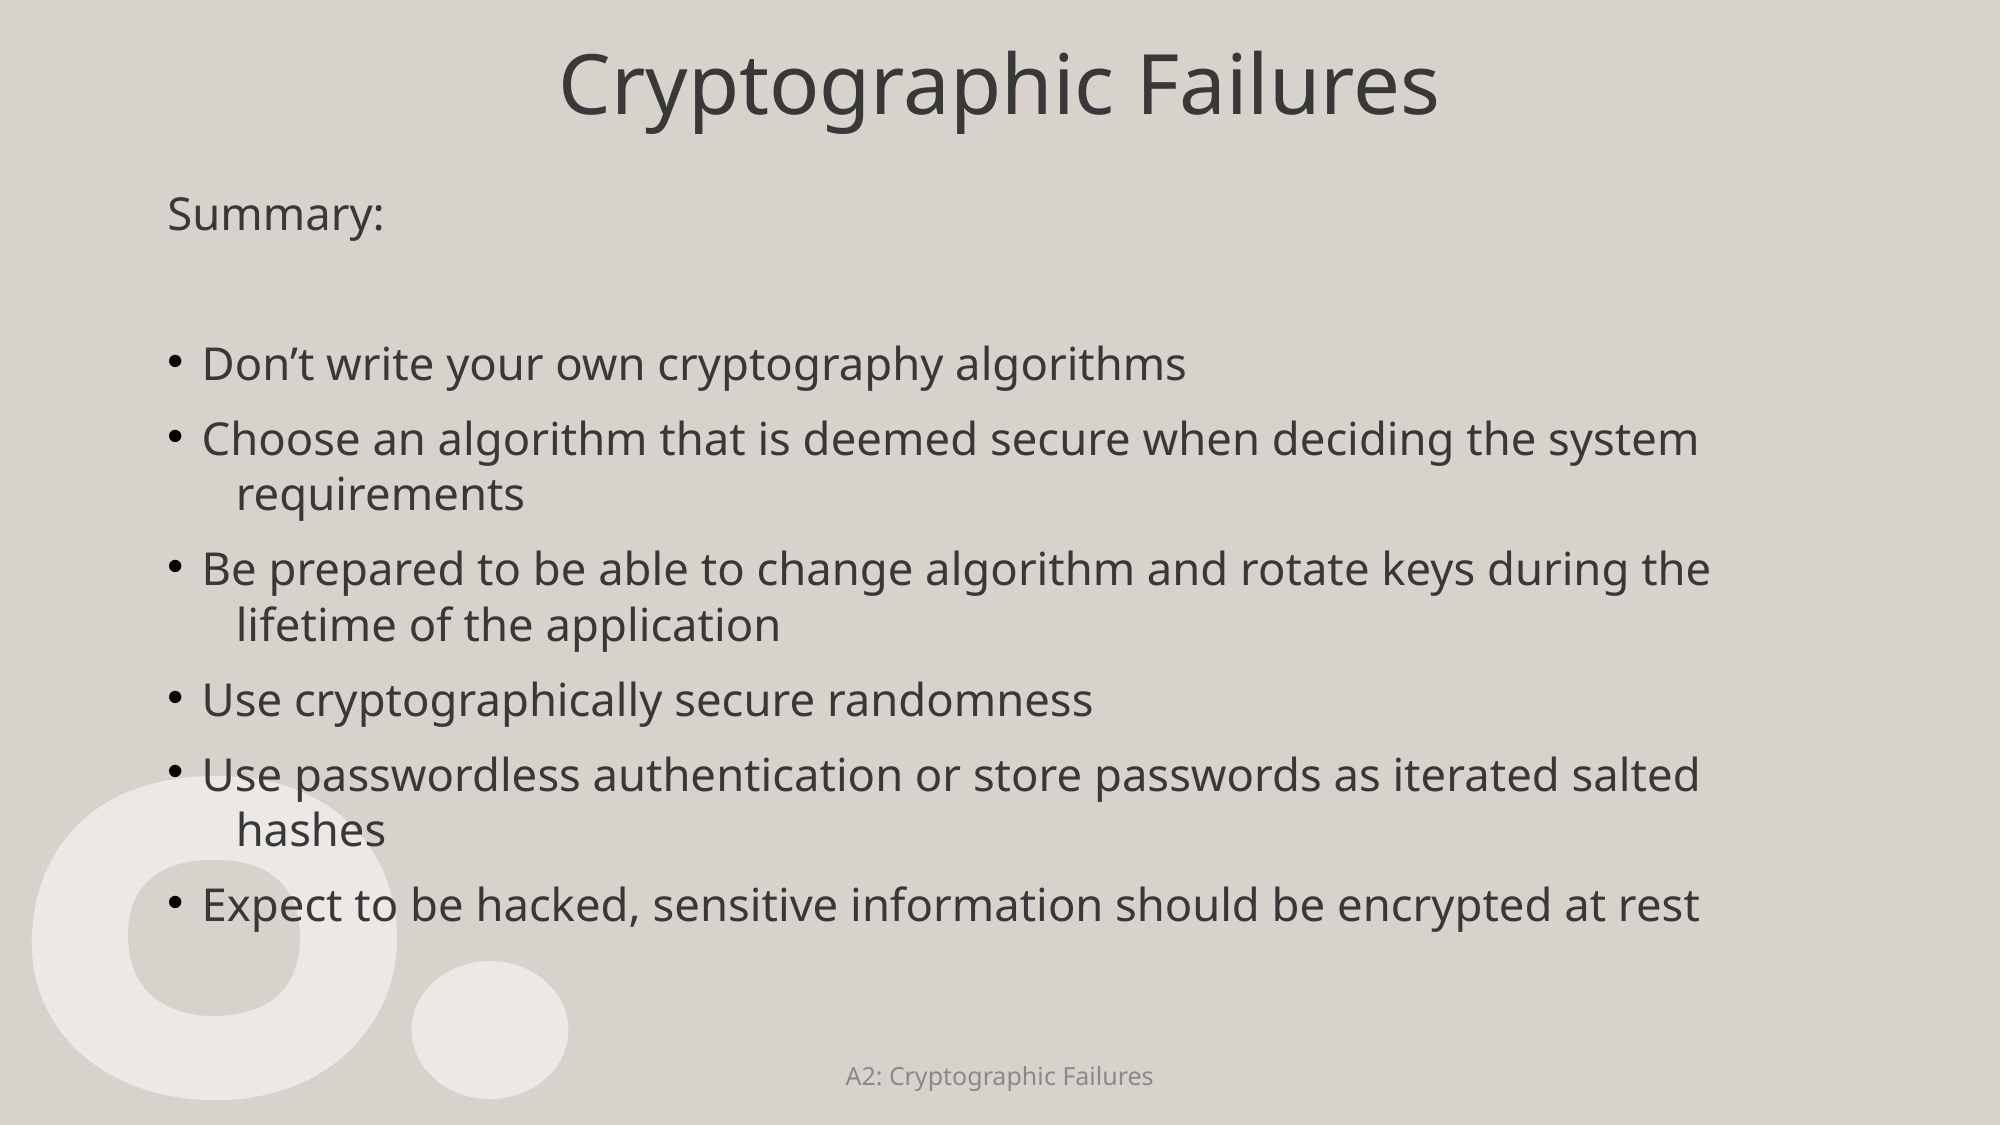

Cryptographic Failures
# Summary:
Don’t write your own cryptography algorithms
Choose an algorithm that is deemed secure when deciding the system requirements
Be prepared to be able to change algorithm and rotate keys during the lifetime of the application
Use cryptographically secure randomness
Use passwordless authentication or store passwords as iterated salted hashes
Expect to be hacked, sensitive information should be encrypted at rest
A2: Cryptographic Failures